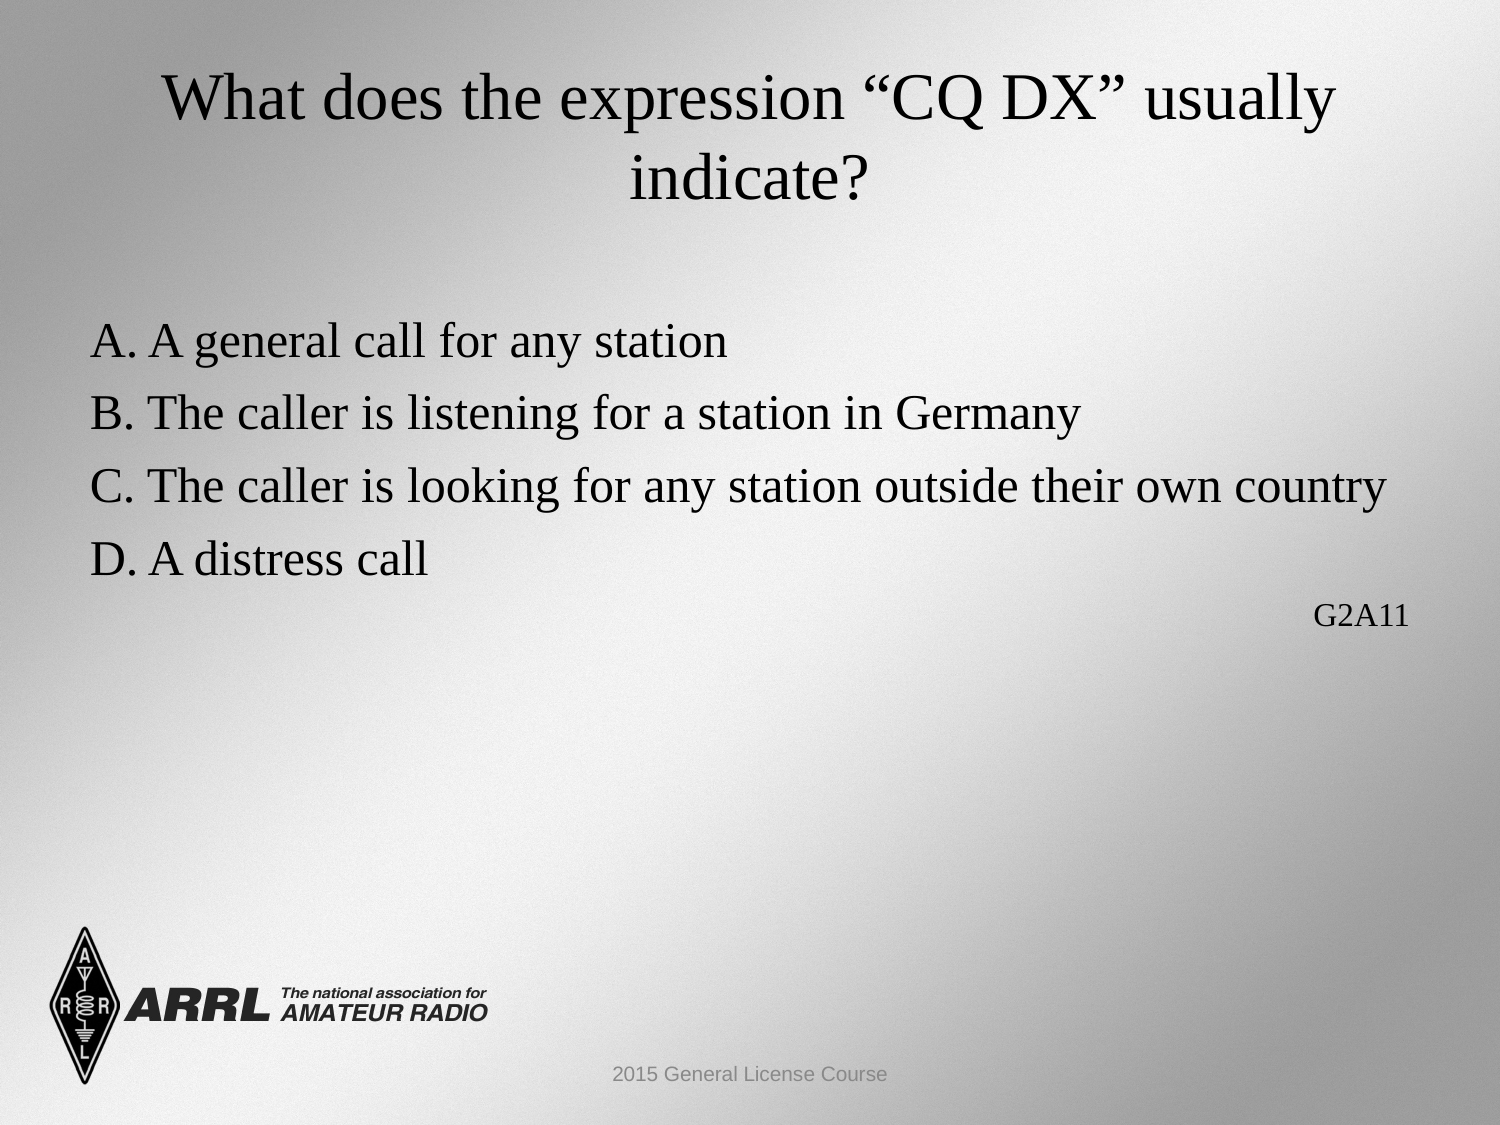

# What does the expression “CQ DX” usually indicate?
A. A general call for any station
B. The caller is listening for a station in Germany
C. The caller is looking for any station outside their own country
D. A distress call
 G2A11
2015 General License Course